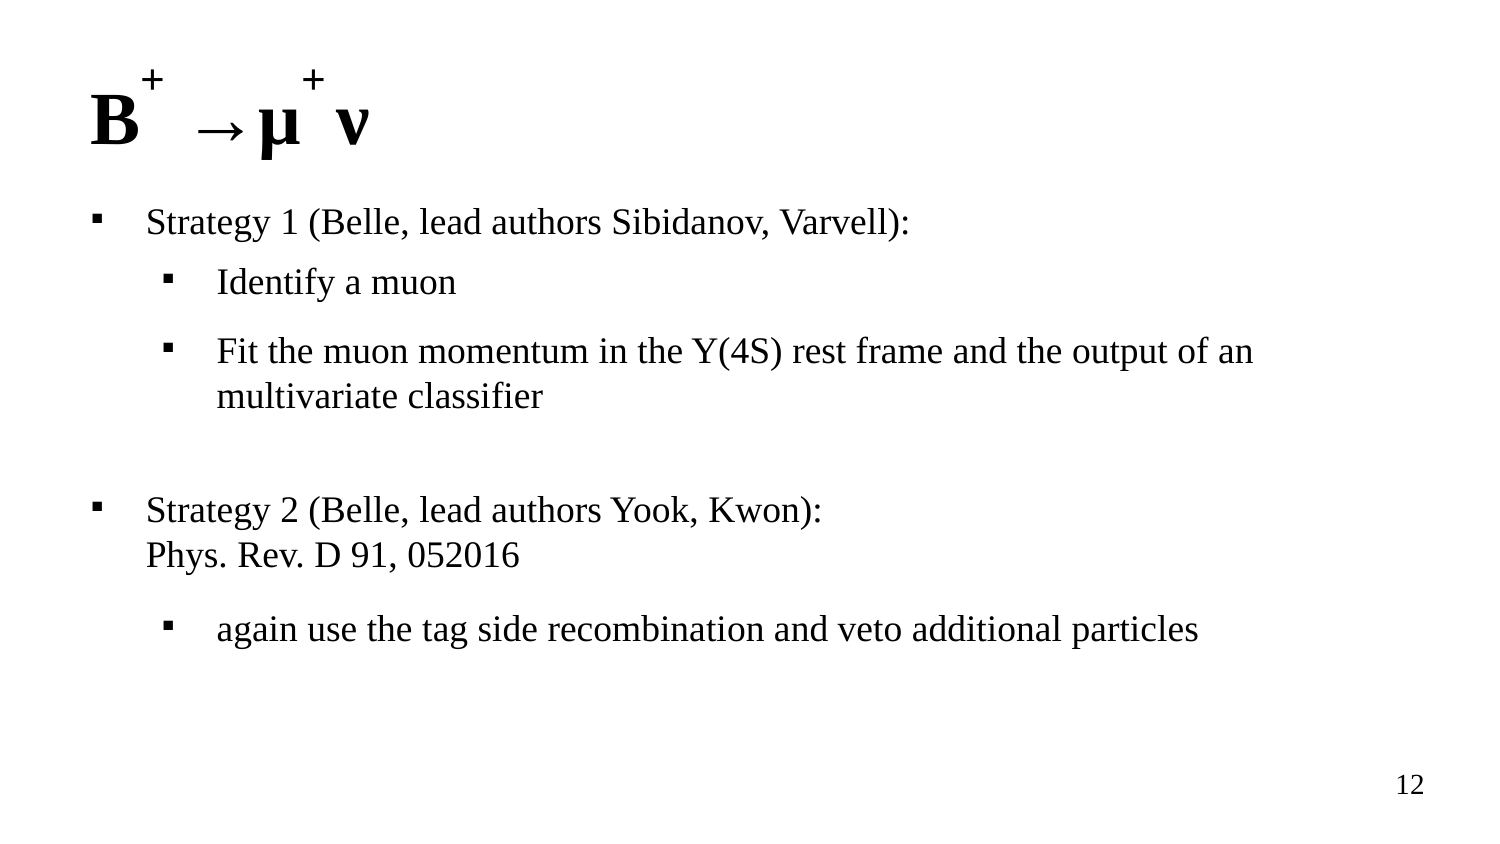

# B+ →μ+ ν
Strategy 1 (Belle, lead authors Sibidanov, Varvell):
Identify a muon
Fit the muon momentum in the Y(4S) rest frame and the output of an multivariate classifier
Strategy 2 (Belle, lead authors Yook, Kwon):
Phys. Rev. D 91, 052016
again use the tag side recombination and veto additional particles
12